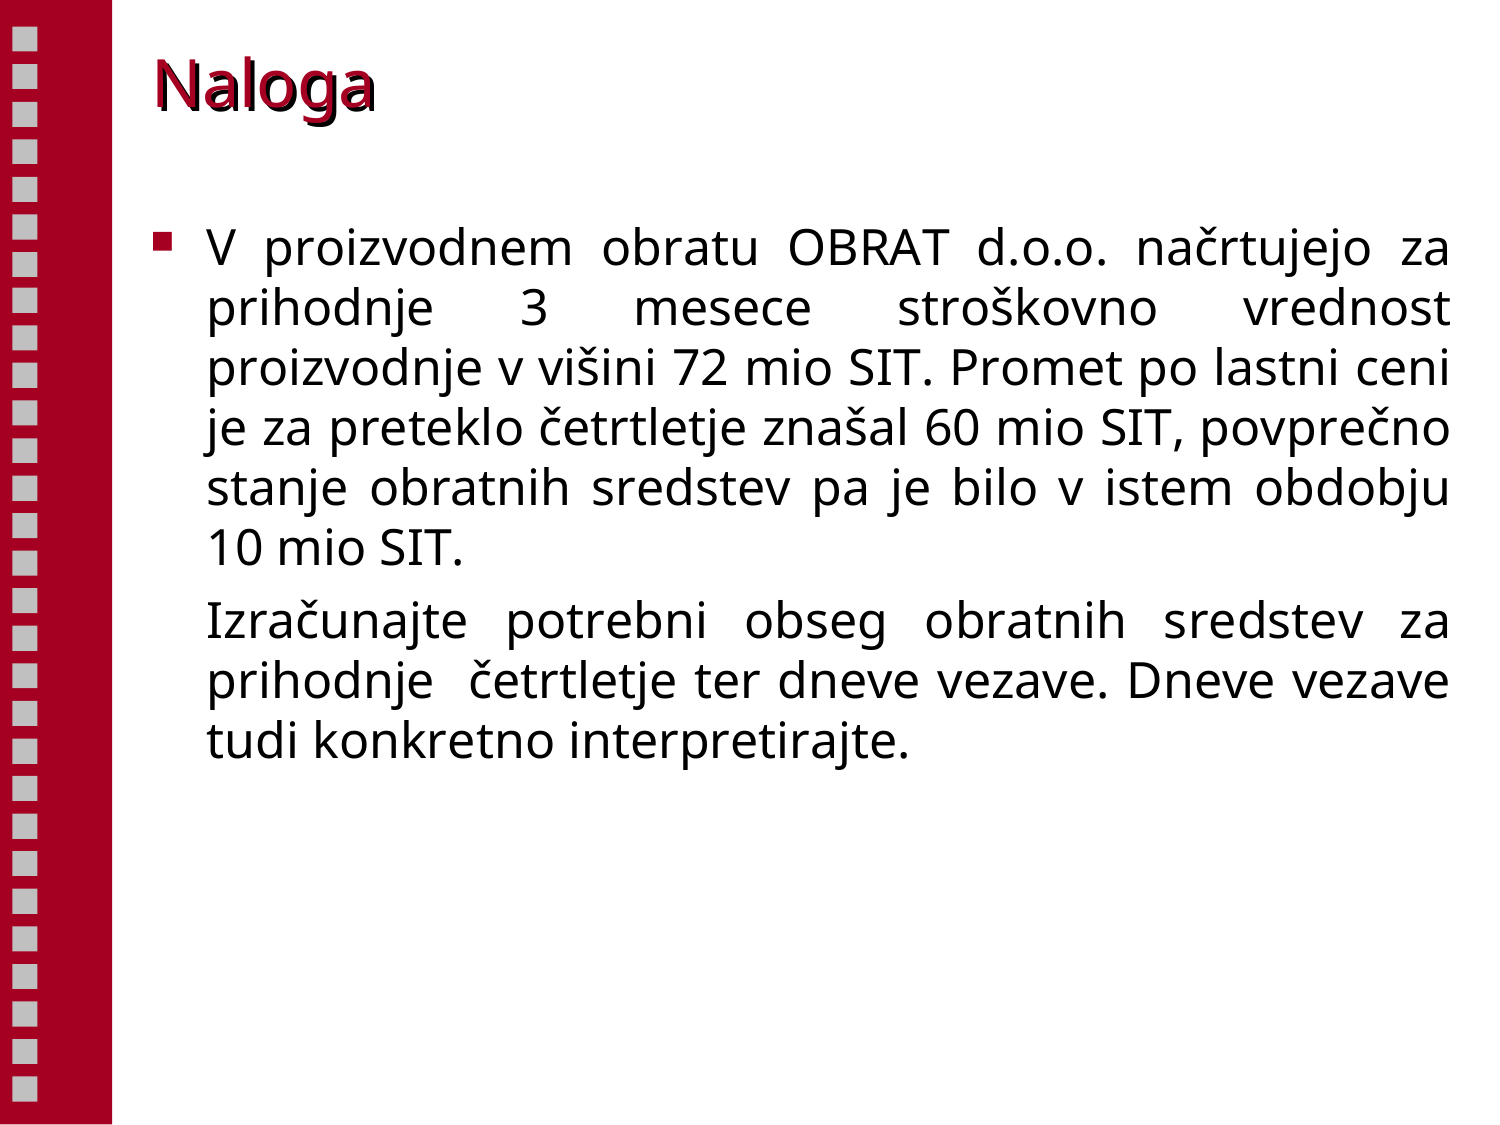

# Naloga
V proizvodnem obratu OBRAT d.o.o. načrtujejo za prihodnje 3 mesece stroškovno vrednost proizvodnje v višini 72 mio SIT. Promet po lastni ceni je za preteklo četrtletje znašal 60 mio SIT, povprečno stanje obratnih sredstev pa je bilo v istem obdobju 10 mio SIT.
	Izračunajte potrebni obseg obratnih sredstev za prihodnje četrtletje ter dneve vezave. Dneve vezave tudi konkretno interpretirajte.